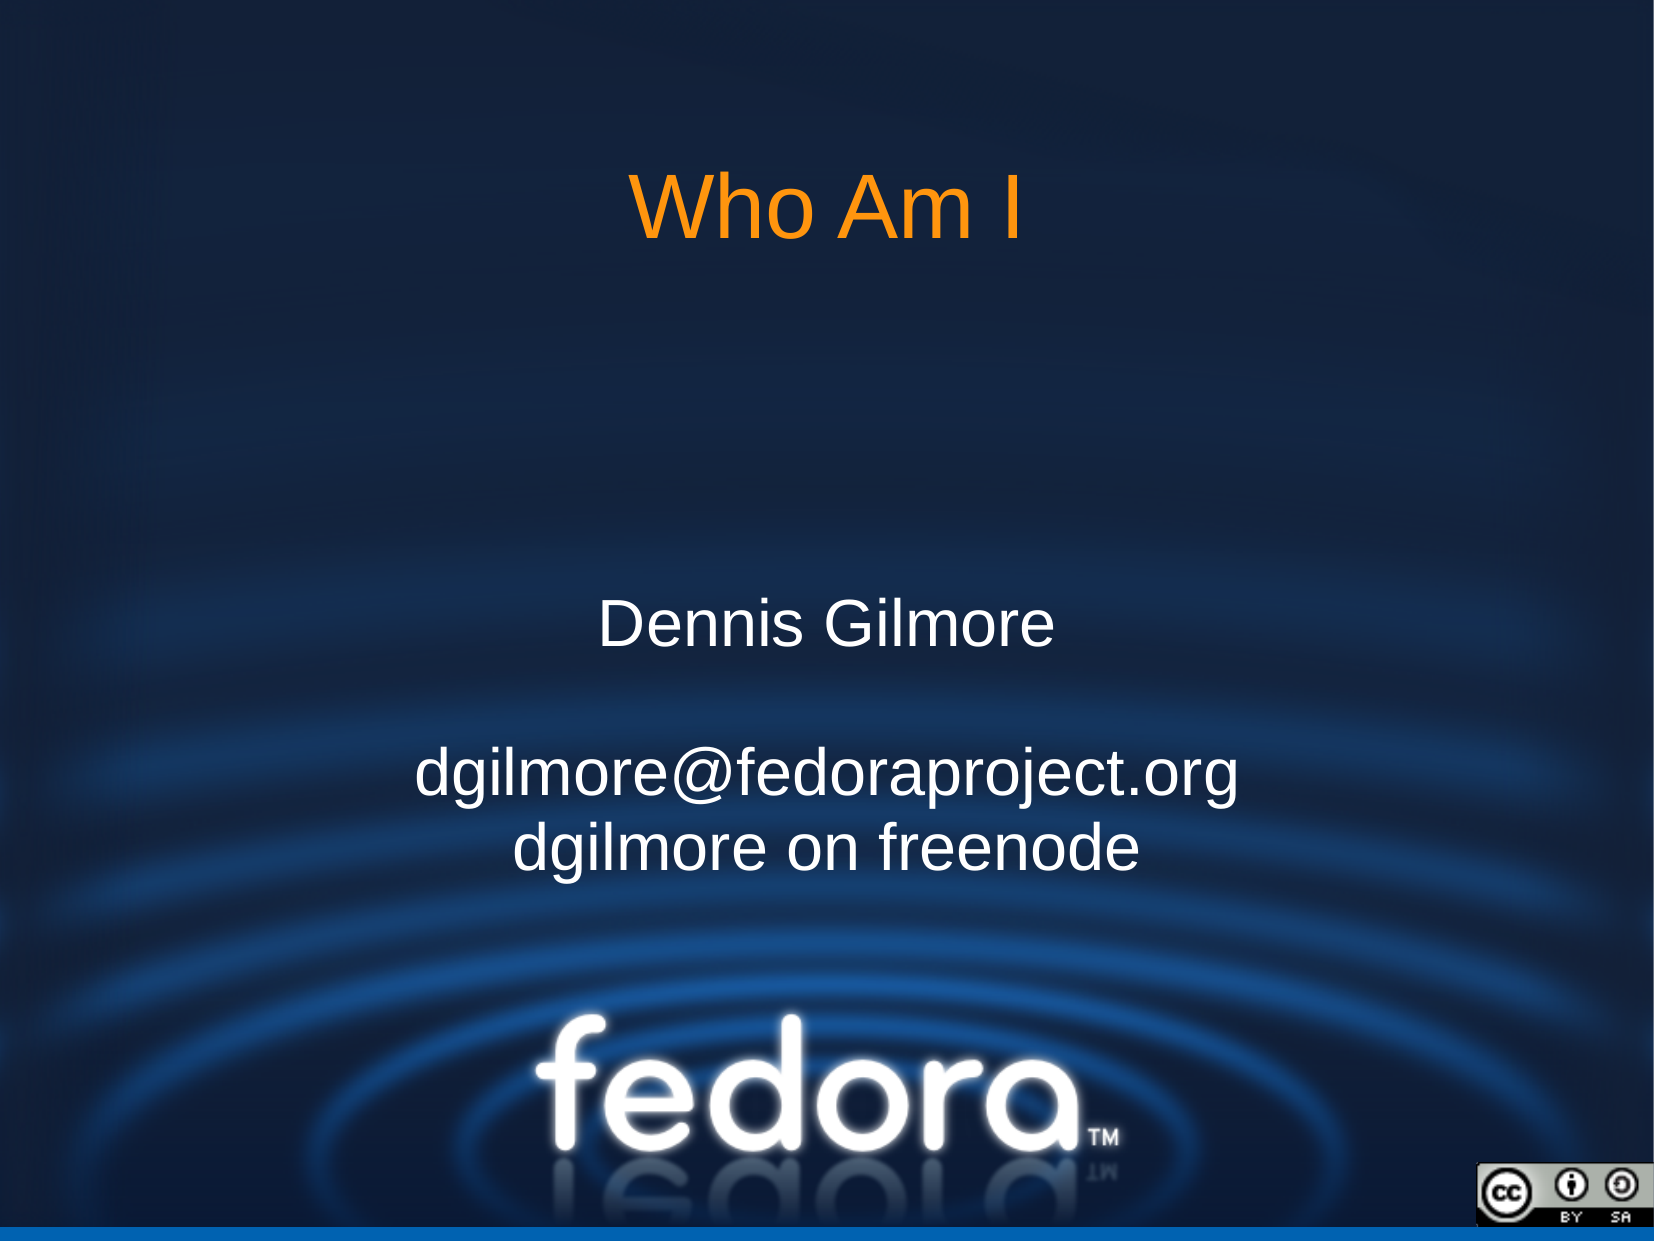

# Who Am I
Dennis Gilmore
dgilmore@fedoraproject.org
dgilmore on freenode